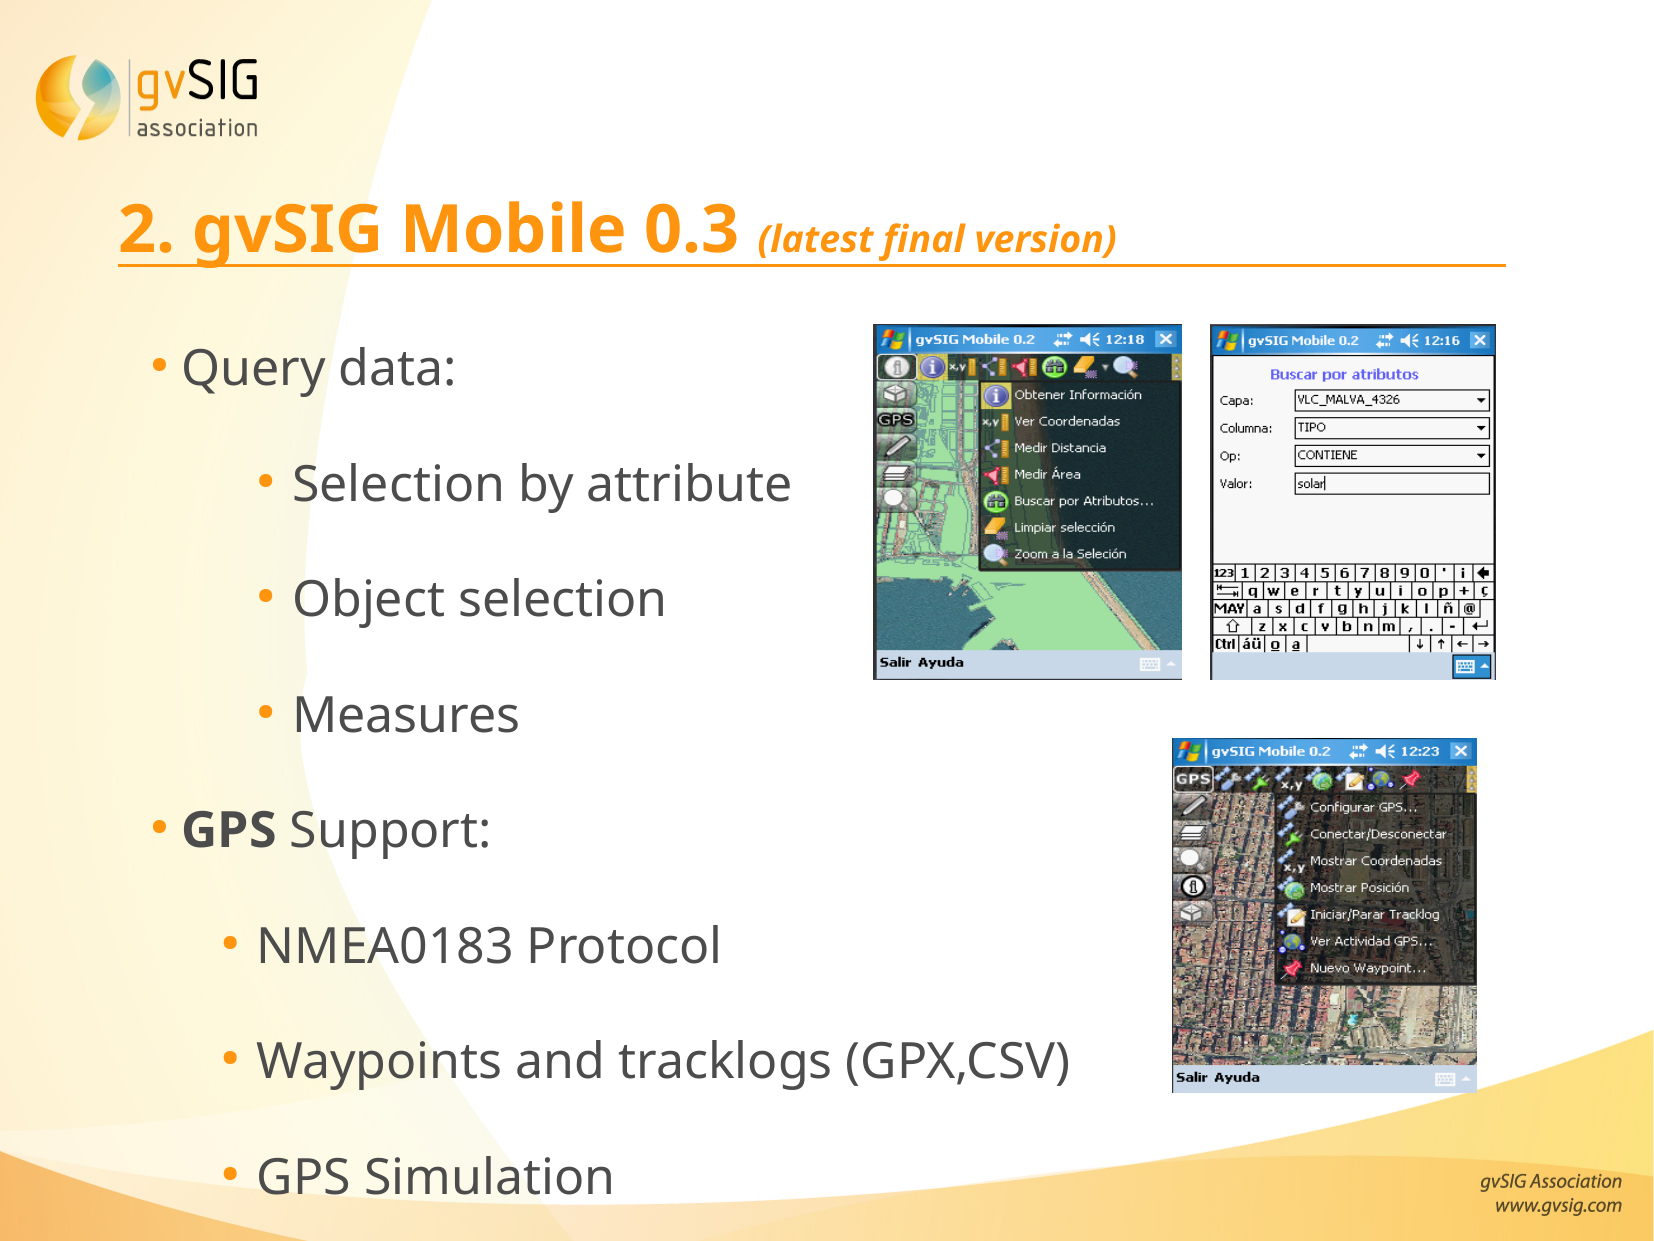

# 2. gvSIG Mobile 0.3 (latest final version)
 Query data:
Selection by attribute
Object selection
Measures
 GPS Support:
NMEA0183 Protocol
Waypoints and tracklogs (GPX,CSV)
GPS Simulation